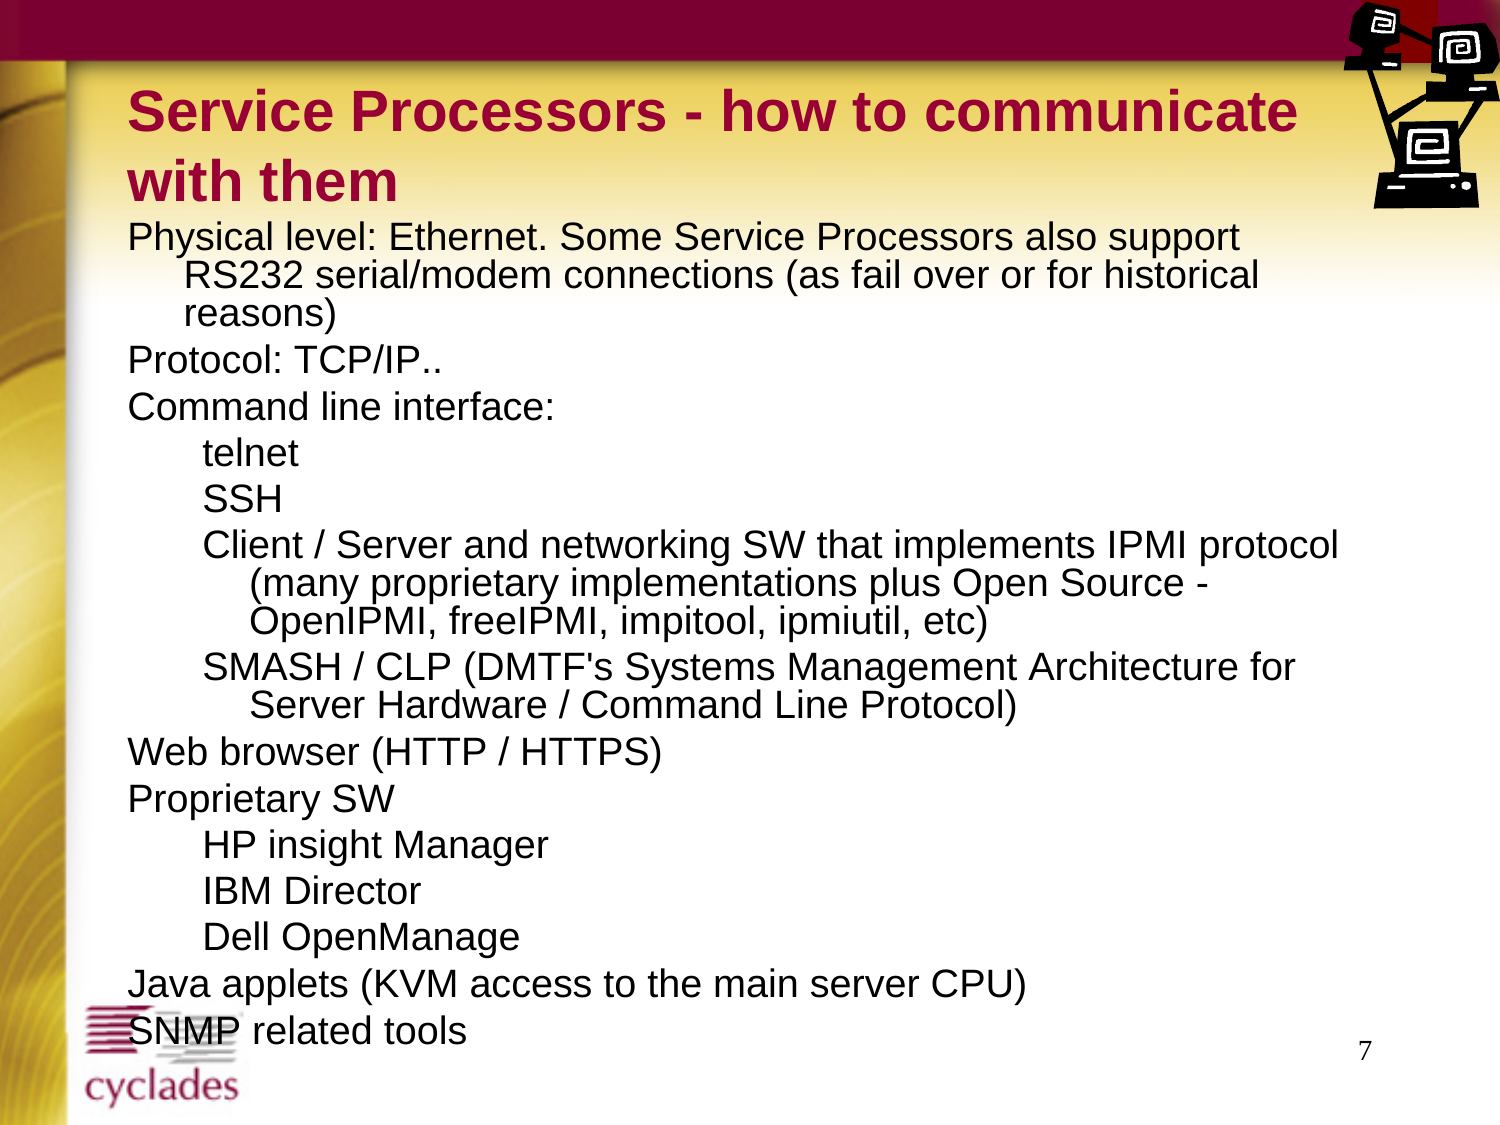

# Service Processors - how to communicate with them
Physical level: Ethernet. Some Service Processors also support RS232 serial/modem connections (as fail over or for historical reasons)
Protocol: TCP/IP..
Command line interface:
telnet
SSH
Client / Server and networking SW that implements IPMI protocol (many proprietary implementations plus Open Source - OpenIPMI, freeIPMI, impitool, ipmiutil, etc)
SMASH / CLP (DMTF's Systems Management Architecture for Server Hardware / Command Line Protocol)
Web browser (HTTP / HTTPS)
Proprietary SW
HP insight Manager
IBM Director
Dell OpenManage
Java applets (KVM access to the main server CPU)
SNMP related tools